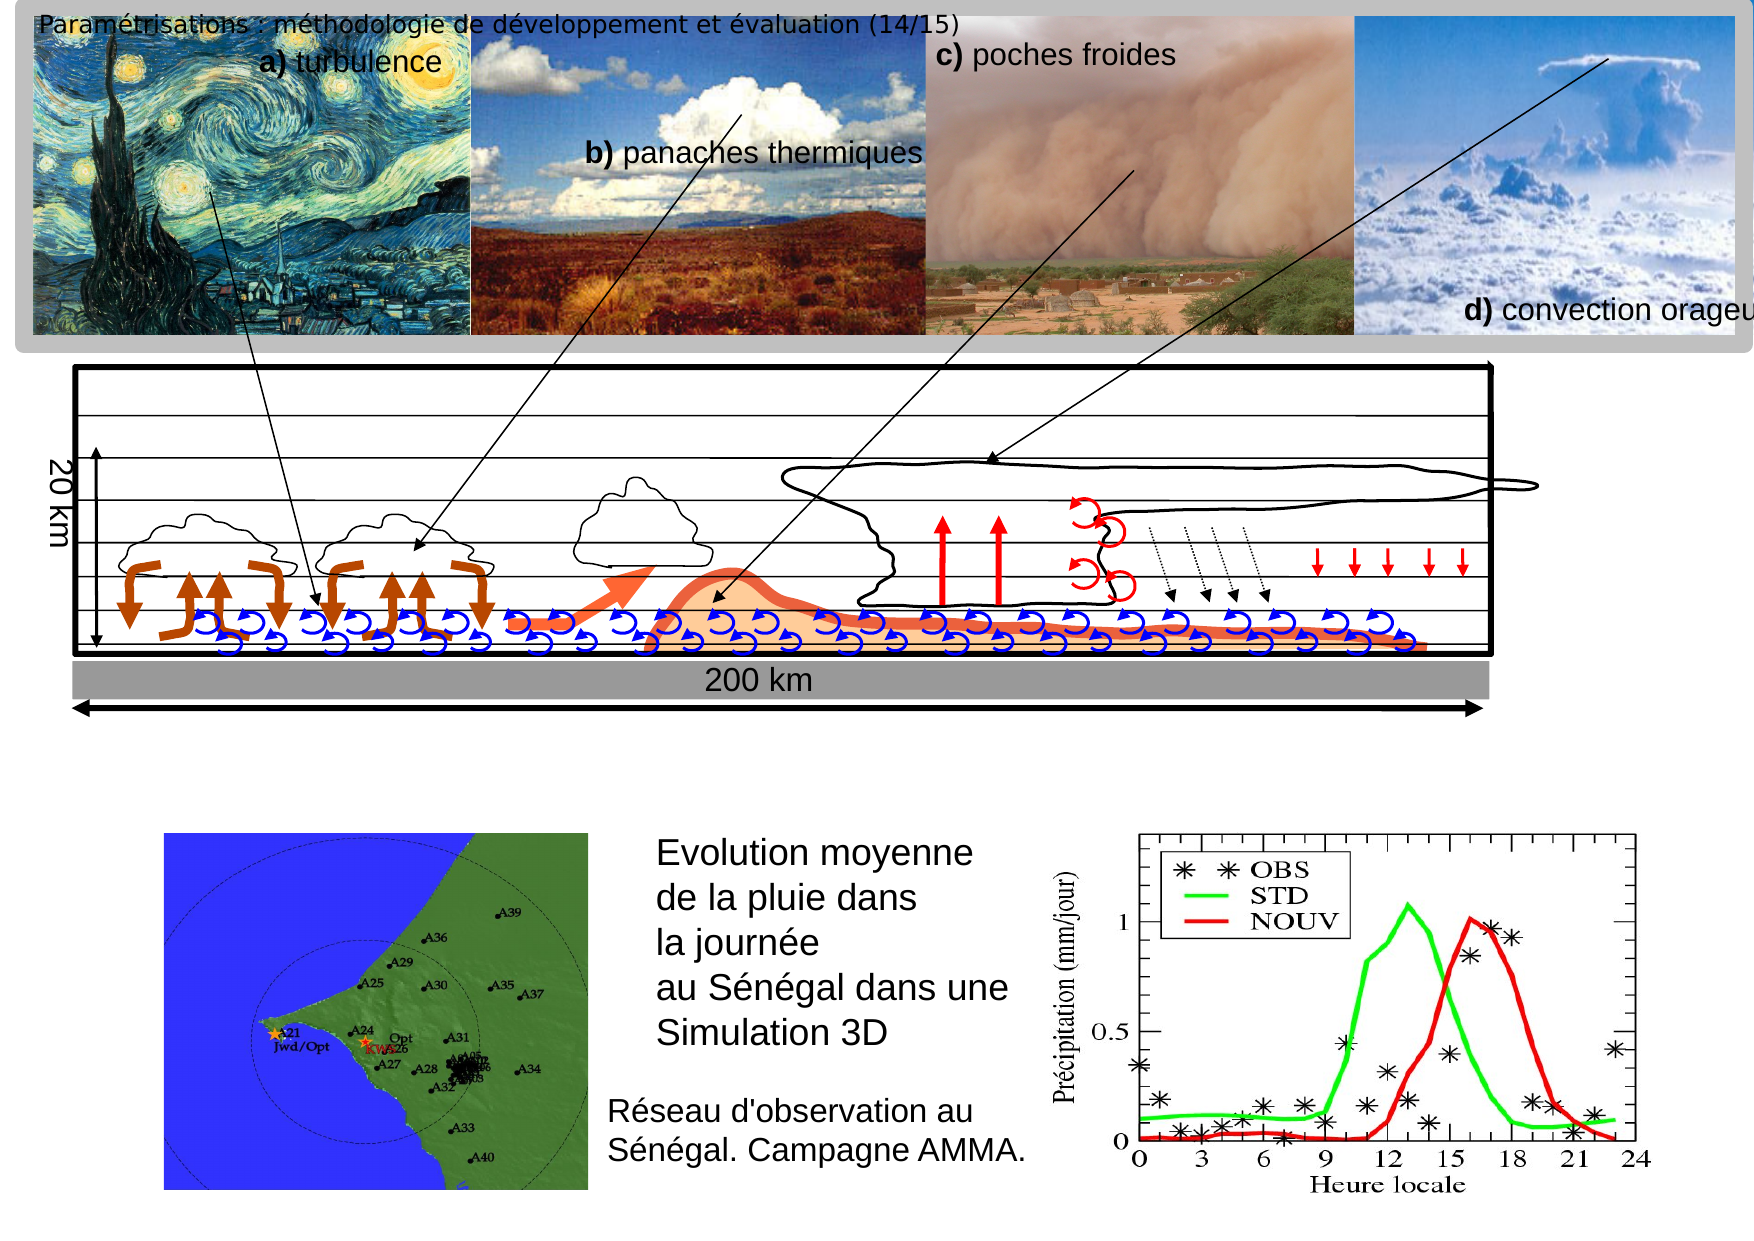

Paramétrisations : méthodologie de développement et évaluation (14/15)
c) poches froides
a) turbulence
b) panaches thermiques
d) convection orageuse
20 km
200 km
Evolution moyenne
de la pluie dans
la journée
au Sénégal dans une
Simulation 3D
Réseau d'observation au
Sénégal. Campagne AMMA.